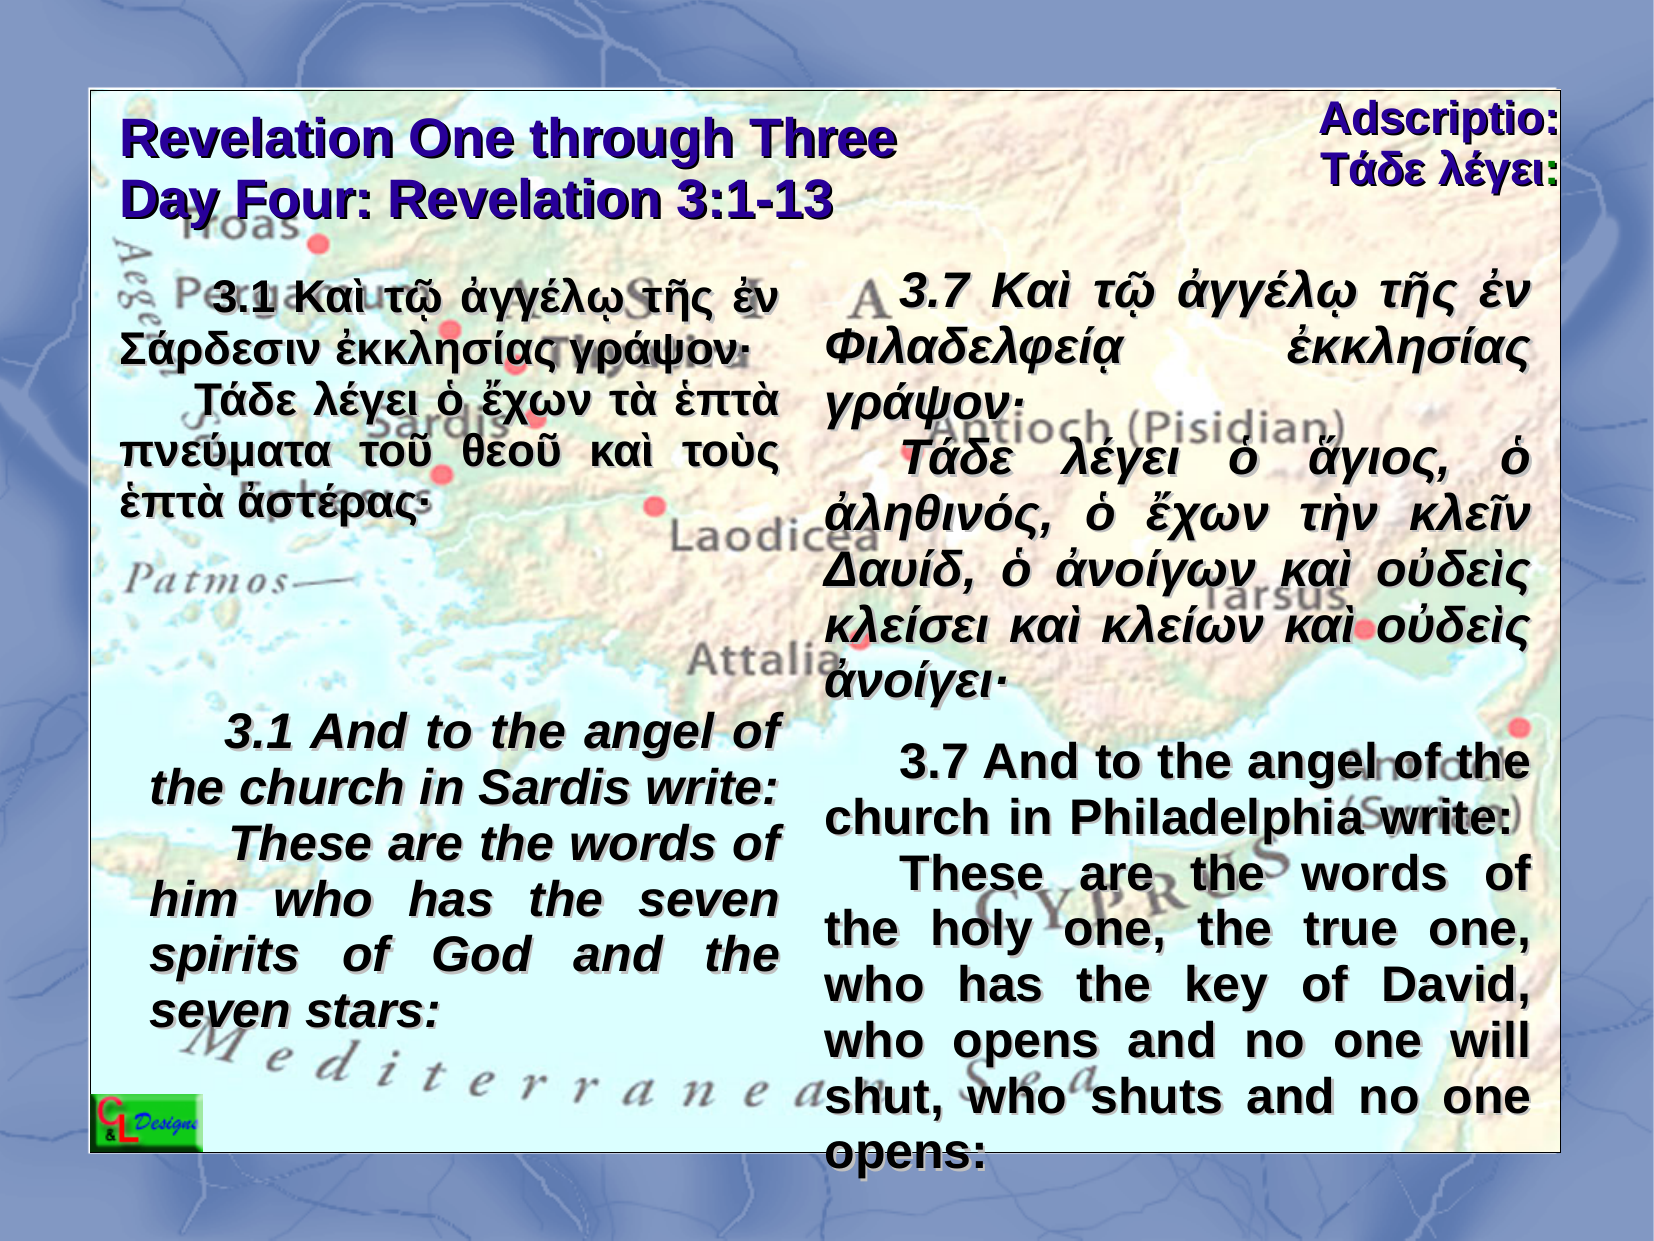

Adscriptio:
	Τάδε λέγει:
# Revelation One through Three Day Four: Revelation 3:1-13
	3.7 Καὶ τῷ ἀγγέλῳ τῆς ἐν Φιλαδελφείᾳ ἐκκλησίας γράψον·
	Τάδε λέγει ὁ ἅγιος, ὁ ἀληθινός, ὁ ἔχων τὴν κλεῖν Δαυίδ, ὁ ἀνοίγων καὶ οὐδεὶς κλείσει καὶ κλείων καὶ οὐδεὶς ἀνοίγει·
	 3.1 Καὶ τῷ ἀγγέλῳ τῆς ἐν Σάρδεσιν ἐκκλησίας γράψον·
	Τάδε λέγει ὁ ἔχων τὰ ἑπτὰ πνεύματα τοῦ θεοῦ καὶ τοὺς ἑπτὰ ἀστέρας·
	3.1 And to the angel of the church in Sardis write: 	These are the words of him who has the seven spirits of God and the seven stars:
	3.7 And to the angel of the church in Philadelphia write:
	These are the words of the holy one, the true one, who has the key of David, who opens and no one will shut, who shuts and no one opens: